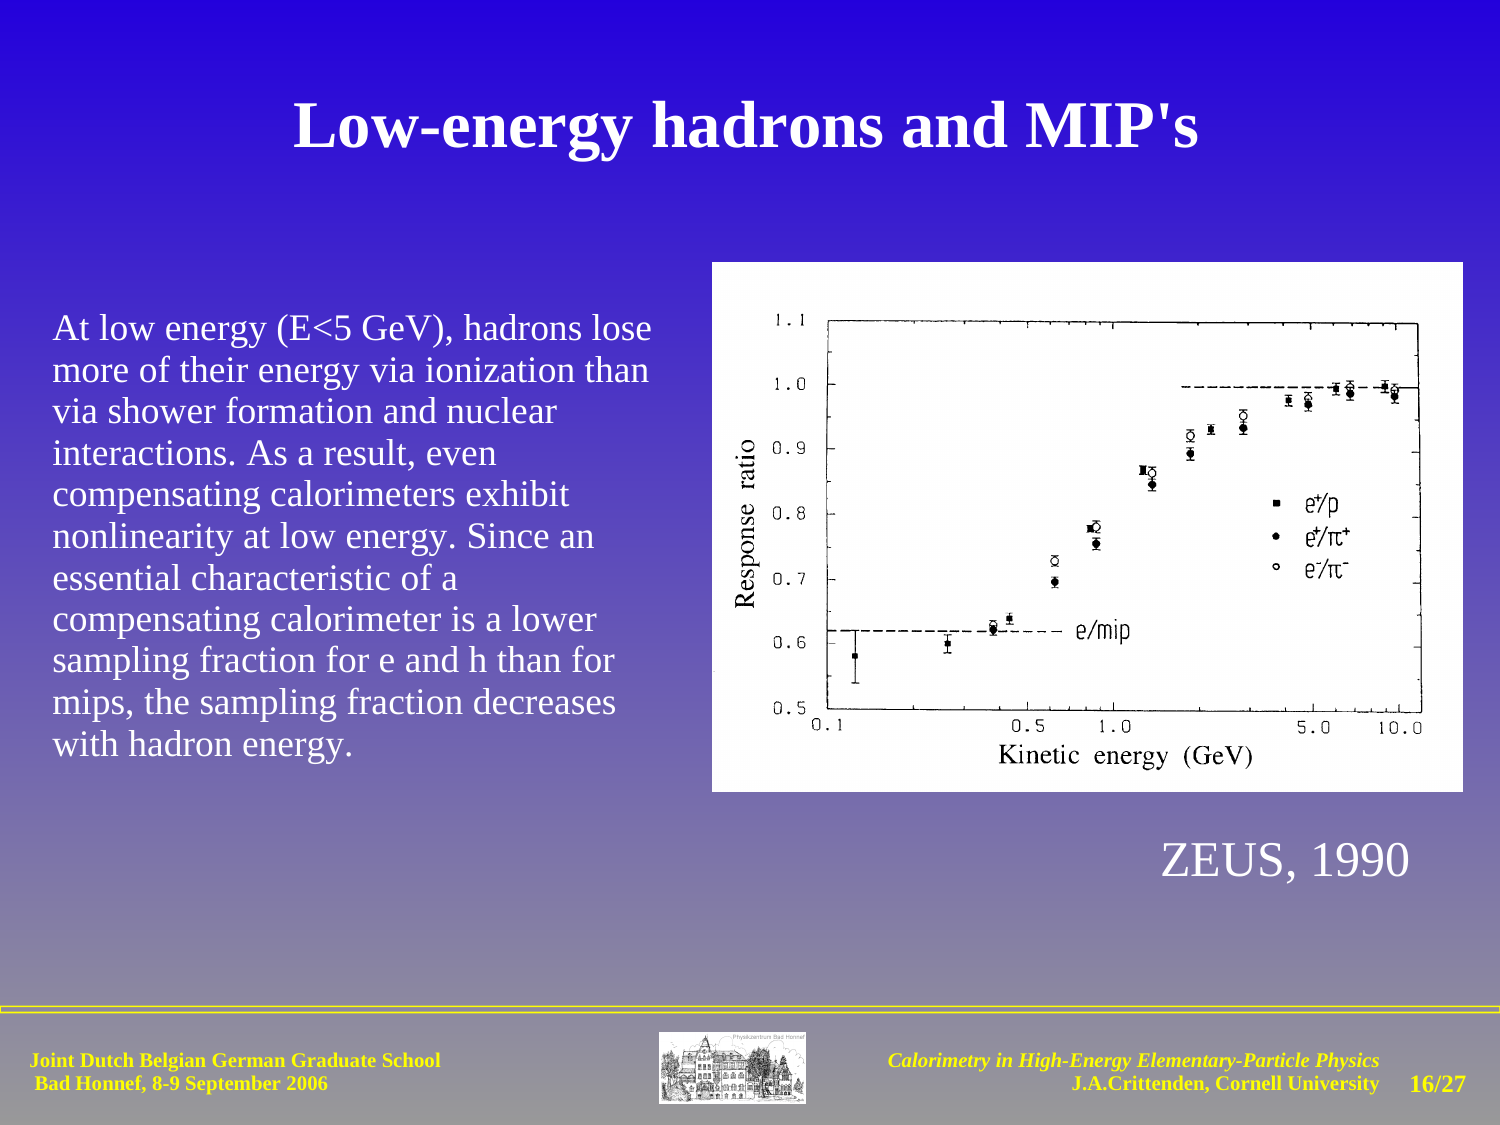

# Low-energy hadrons and MIP's
At low energy (E<5 GeV), hadrons lose more of their energy via ionization than via shower formation and nuclear interactions. As a result, even compensating calorimeters exhibit nonlinearity at low energy. Since an essential characteristic of a compensating calorimeter is a lower sampling fraction for e and h than for mips, the sampling fraction decreases with hadron energy.
ZEUS, 1990